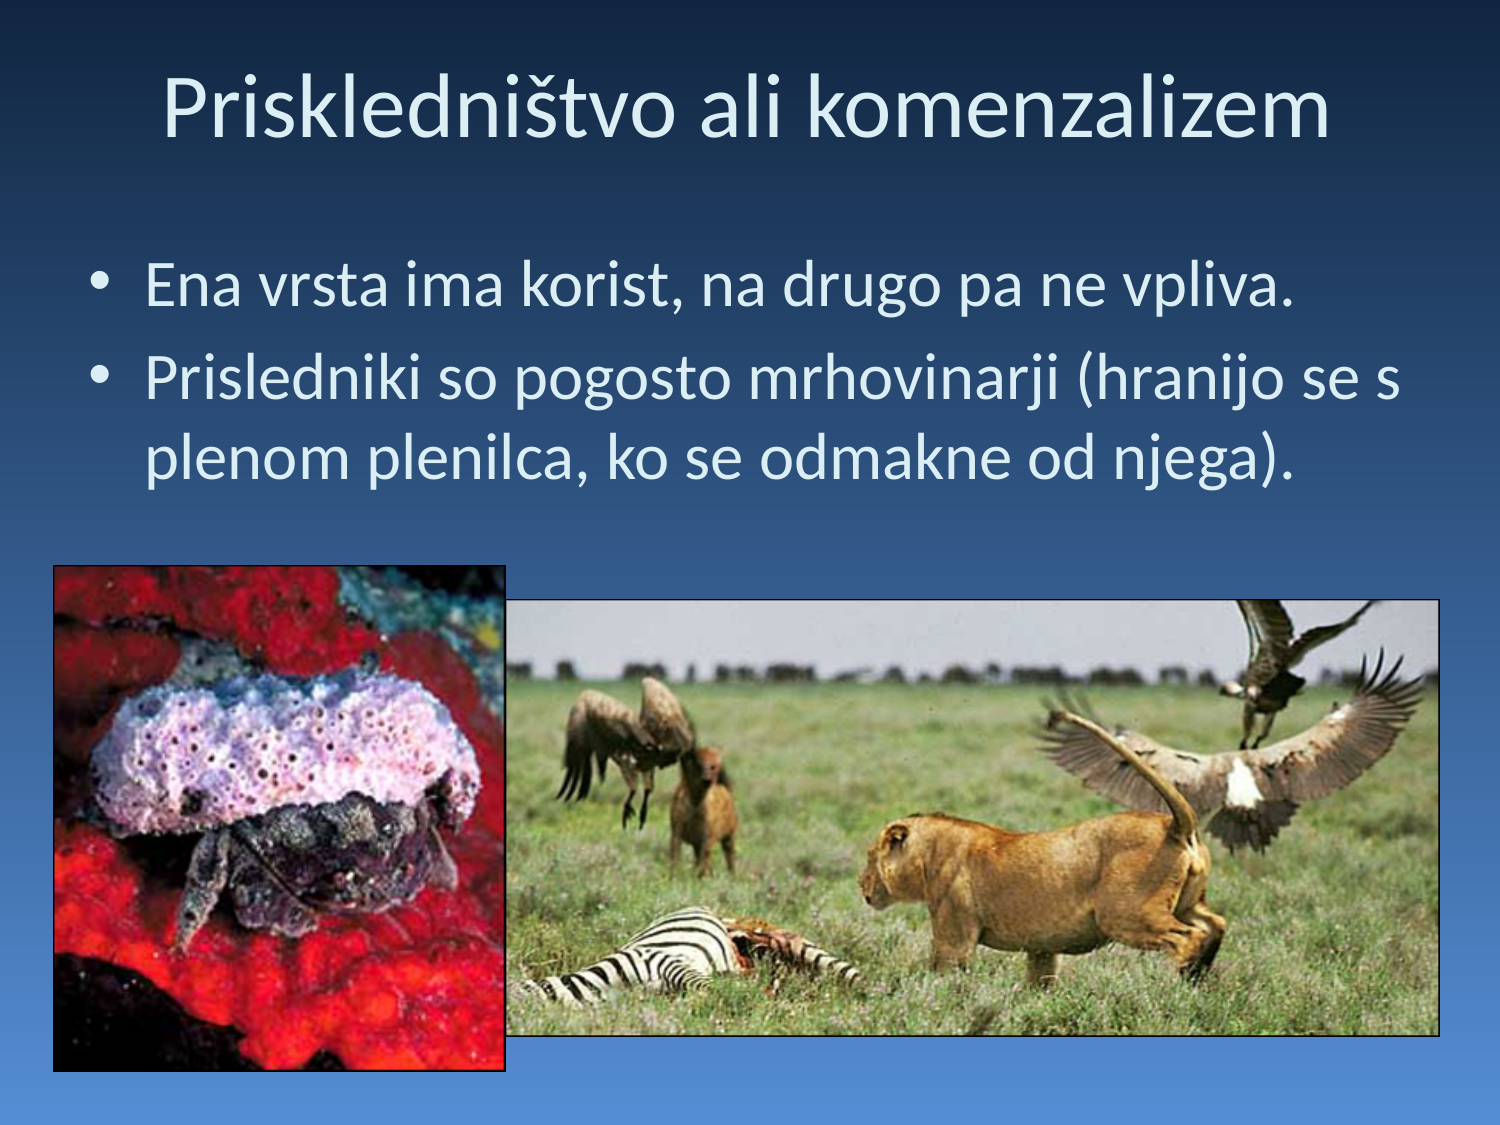

# Priskledništvo ali komenzalizem
Ena vrsta ima korist, na drugo pa ne vpliva.
Prisledniki so pogosto mrhovinarji (hranijo se s plenom plenilca, ko se odmakne od njega).